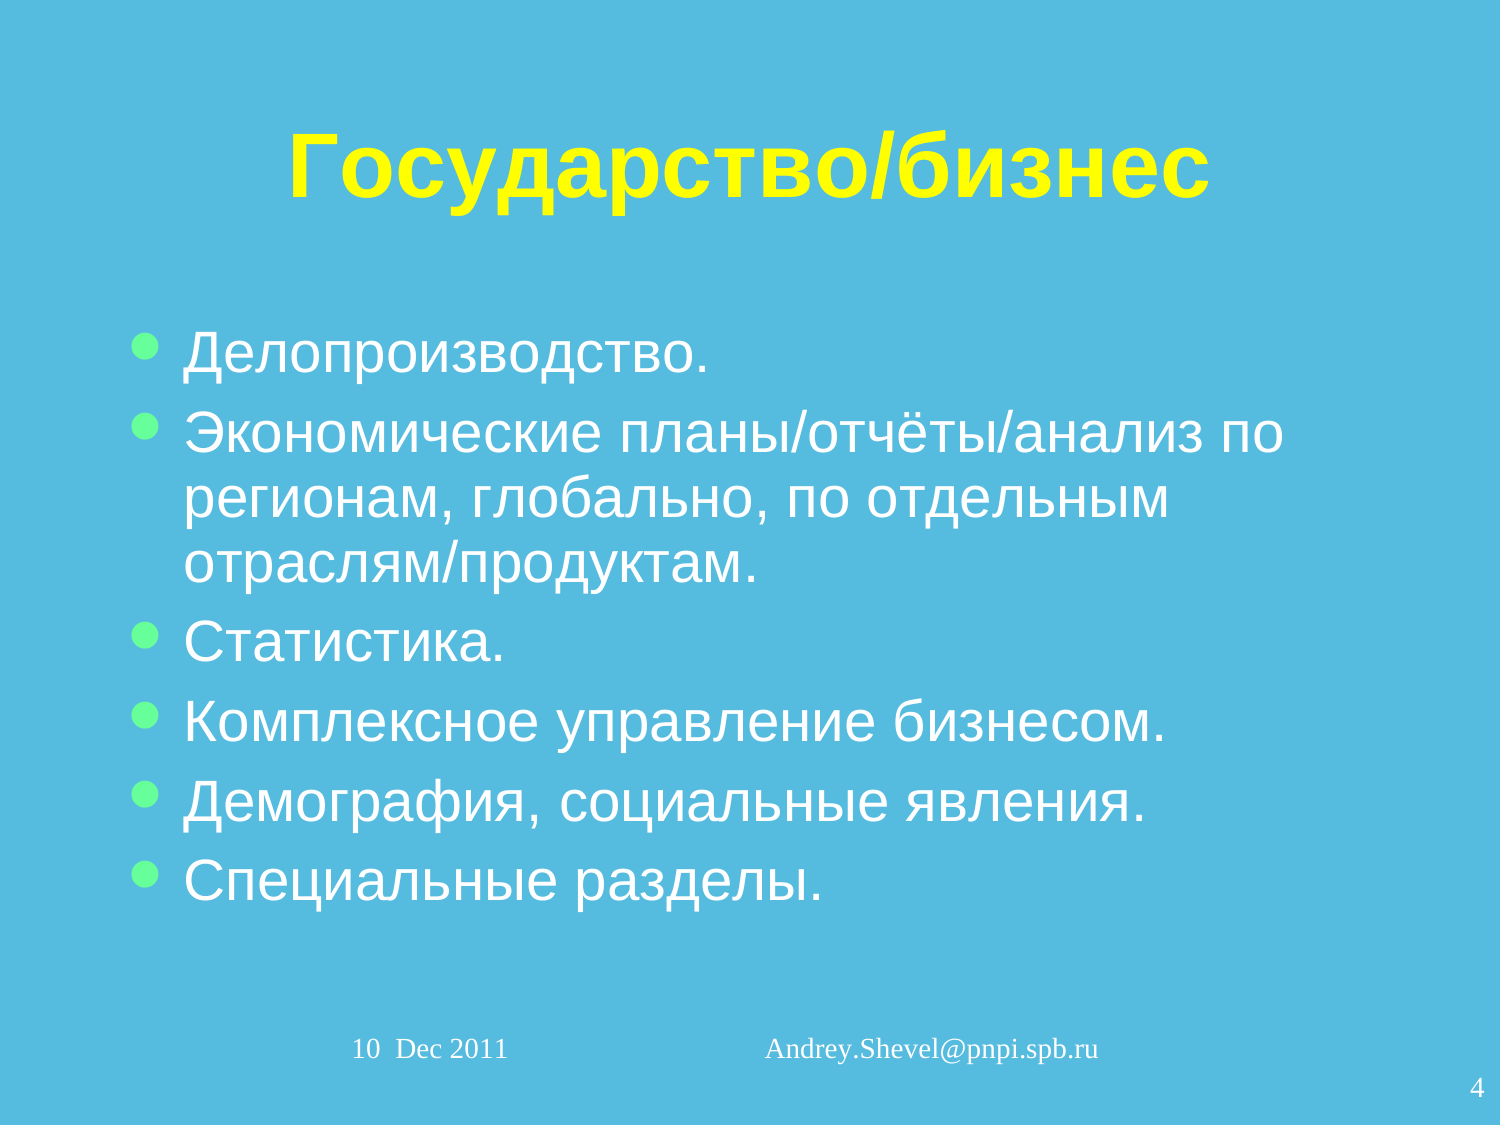

# Государство/бизнес
Делопроизводство.
Экономические планы/отчёты/анализ по регионам, глобально, по отдельным отраслям/продуктам.
Статистика.
Комплексное управление бизнесом.
Демография, социальные явления.
Специальные разделы.
4